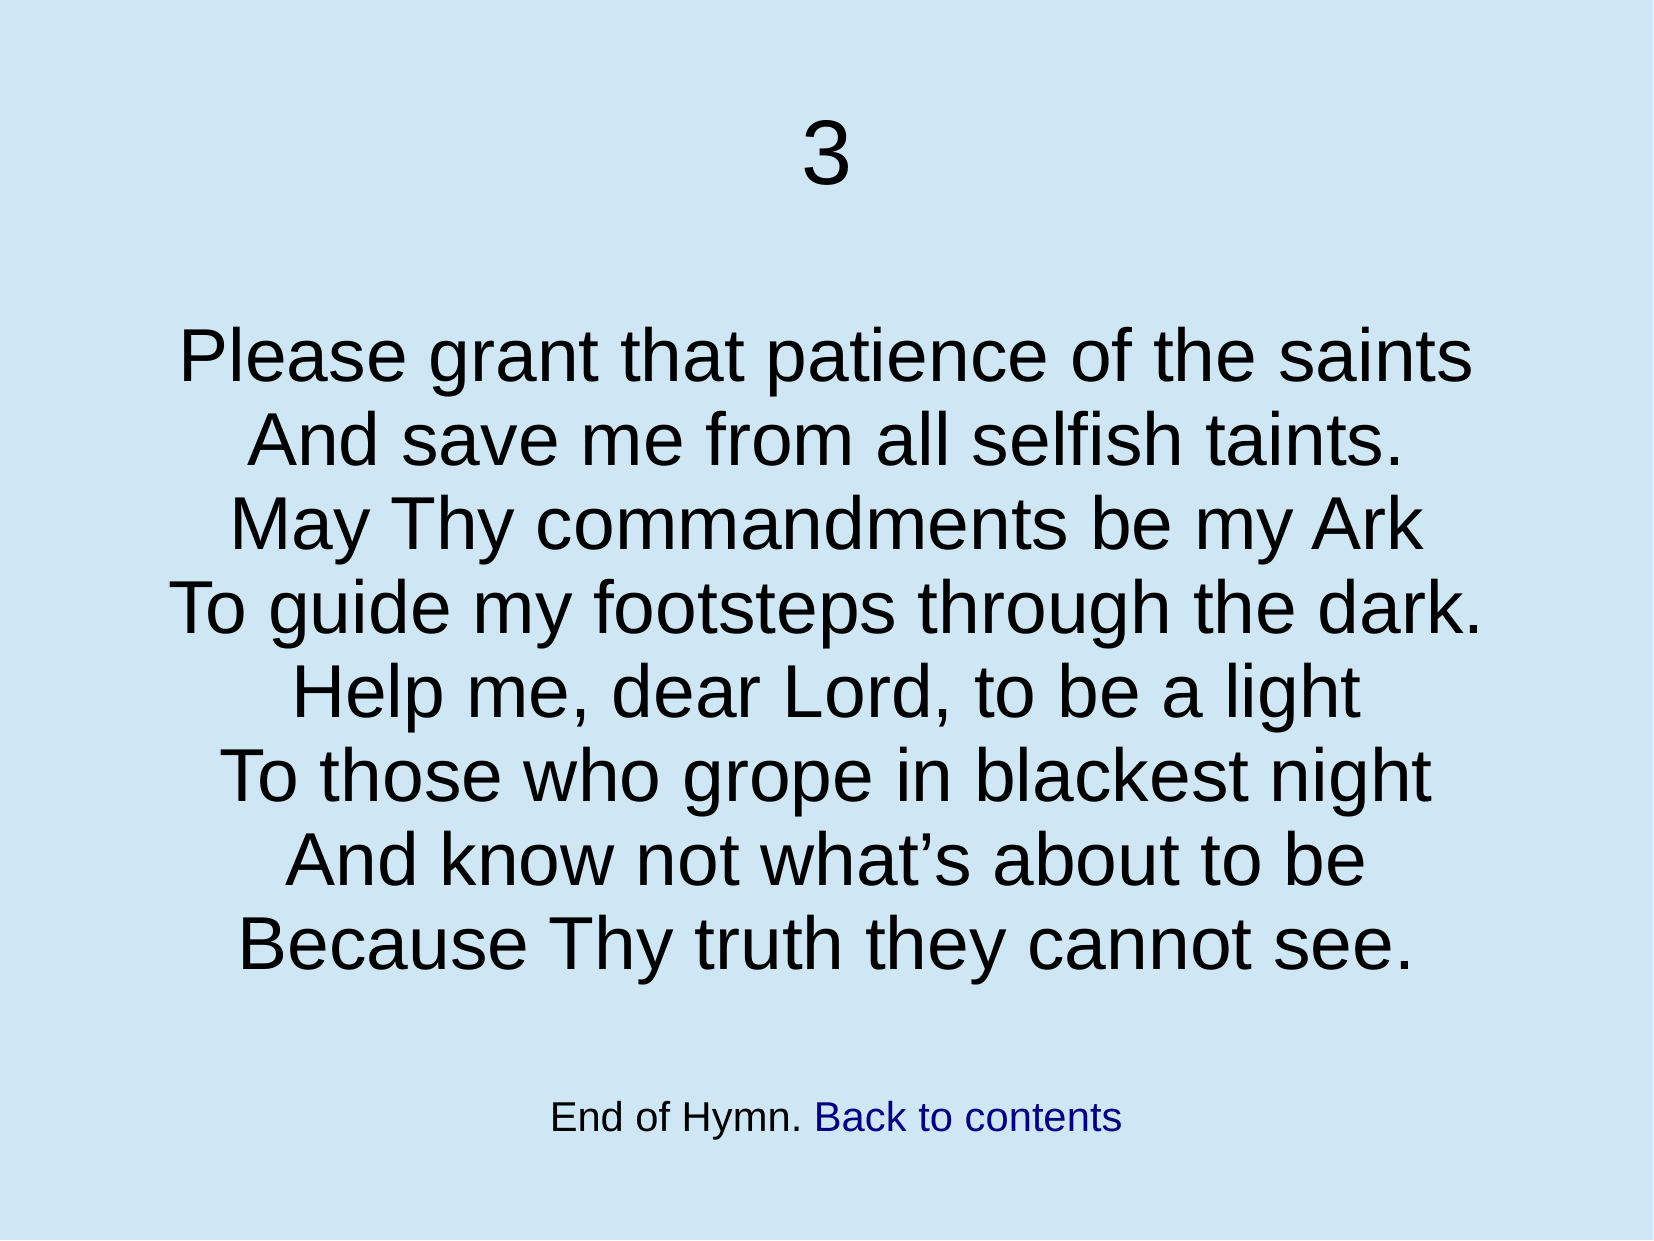

# 3
Please grant that patience of the saints
And save me from all selfish taints.
May Thy commandments be my Ark
To guide my footsteps through the dark.
Help me, dear Lord, to be a light
To those who grope in blackest night
And know not what’s about to be
Because Thy truth they cannot see.
 End of Hymn. Back to contents